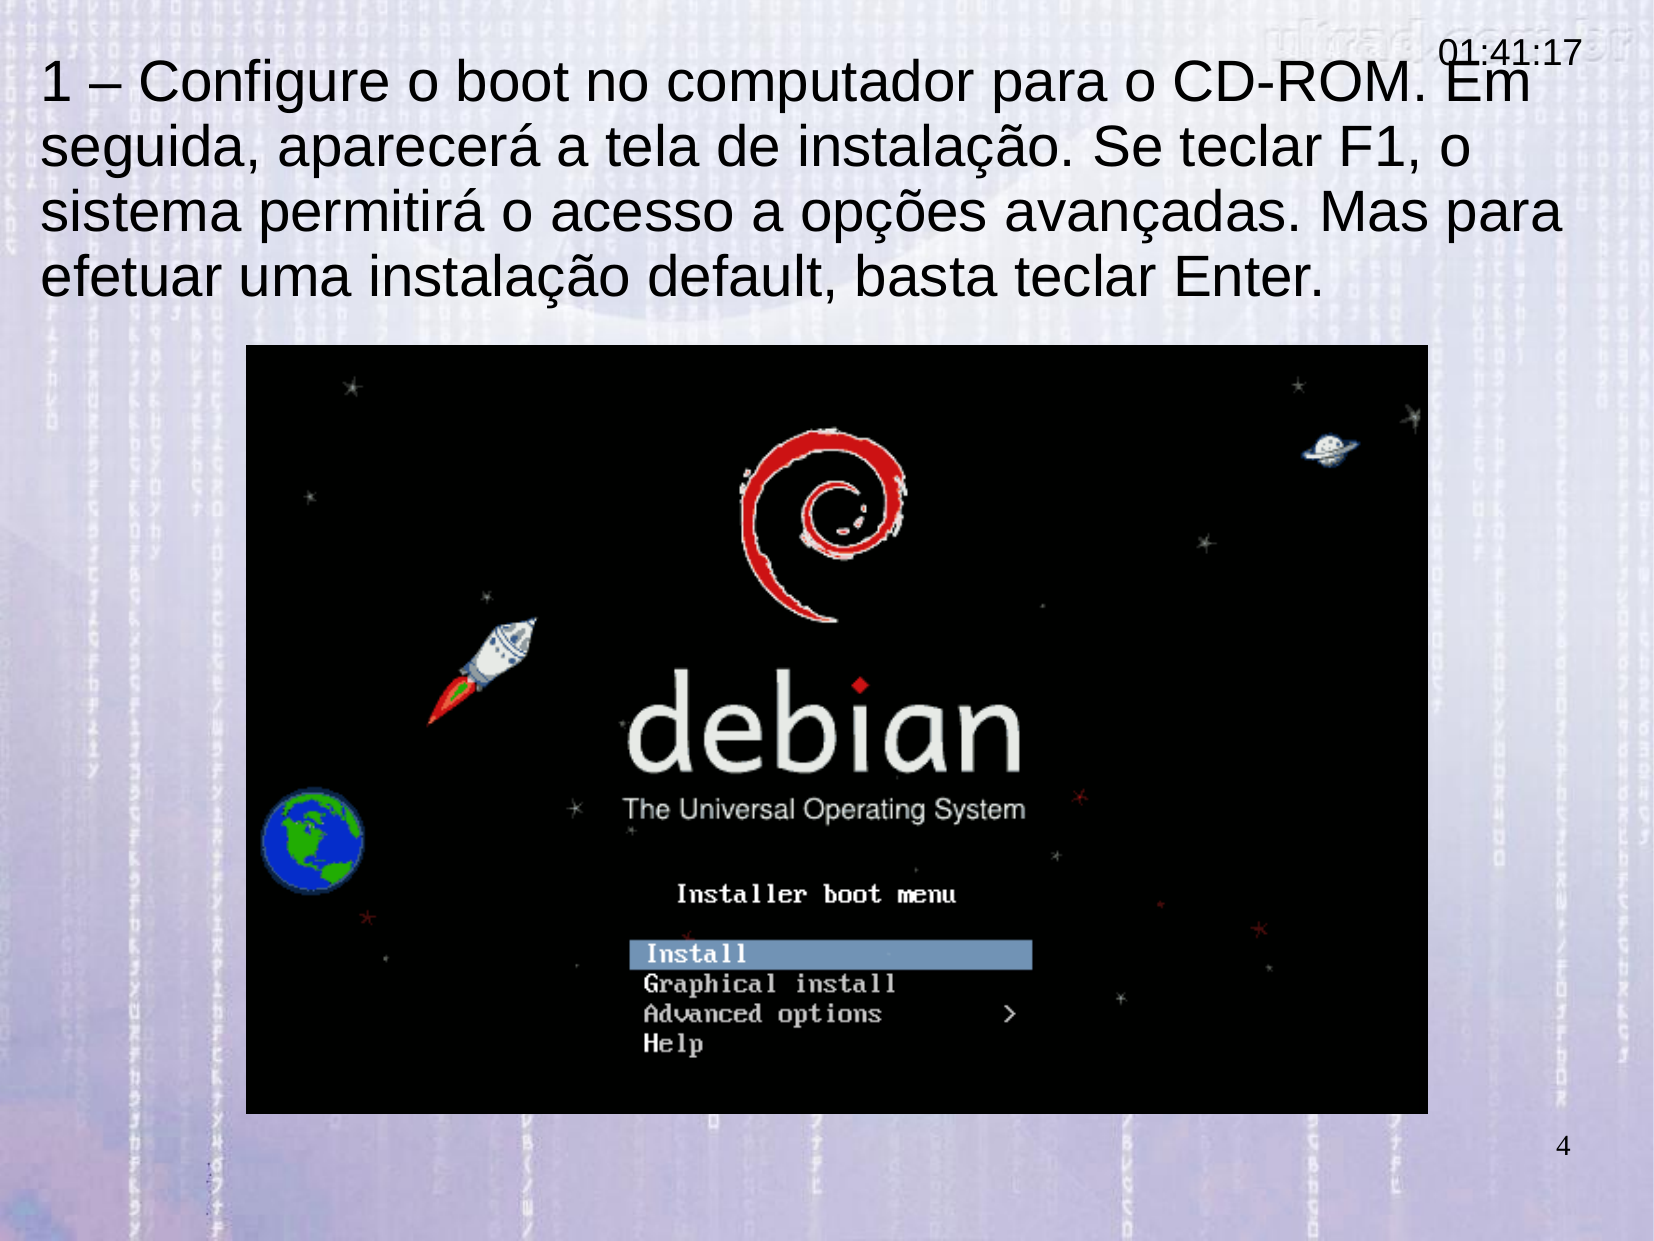

02:59:56
1 – Configure o boot no computador para o CD-ROM. Em seguida, aparecerá a tela de instalação. Se teclar F1, o  sistema permitirá o acesso a opções avançadas. Mas para efetuar uma instalação default, basta teclar Enter.
4